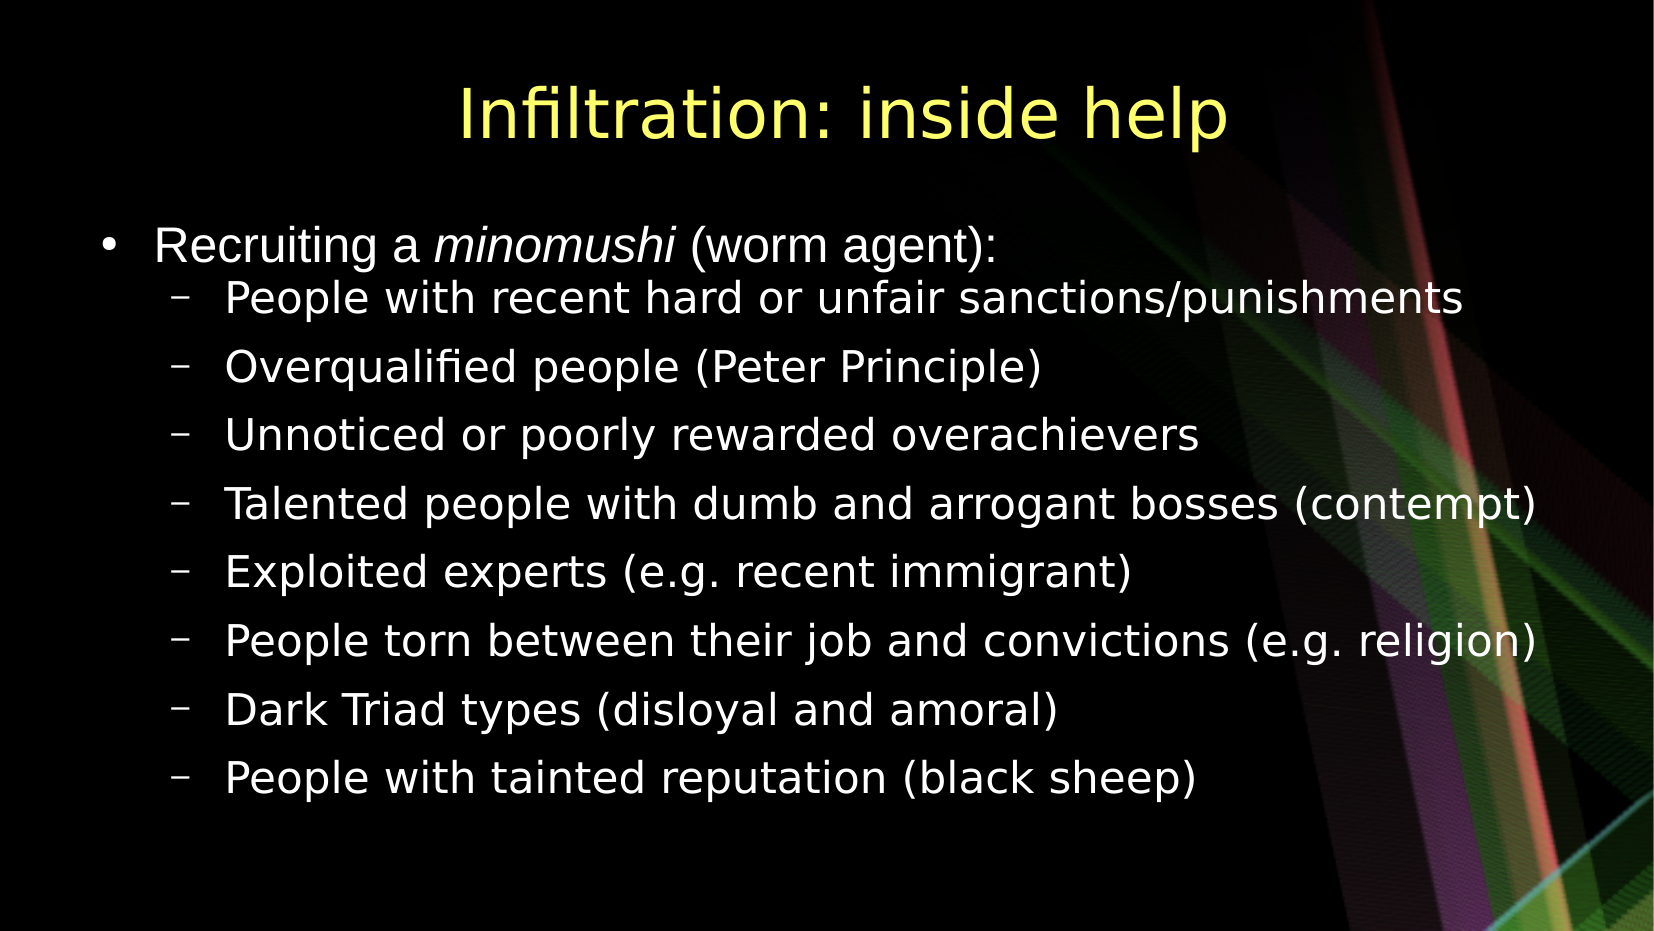

# Infiltration: inside help
Recruiting a minomushi (worm agent):
People with recent hard or unfair sanctions/punishments
Overqualified people (Peter Principle)
Unnoticed or poorly rewarded overachievers
Talented people with dumb and arrogant bosses (contempt)
Exploited experts (e.g. recent immigrant)
People torn between their job and convictions (e.g. religion)
Dark Triad types (disloyal and amoral)
People with tainted reputation (black sheep)